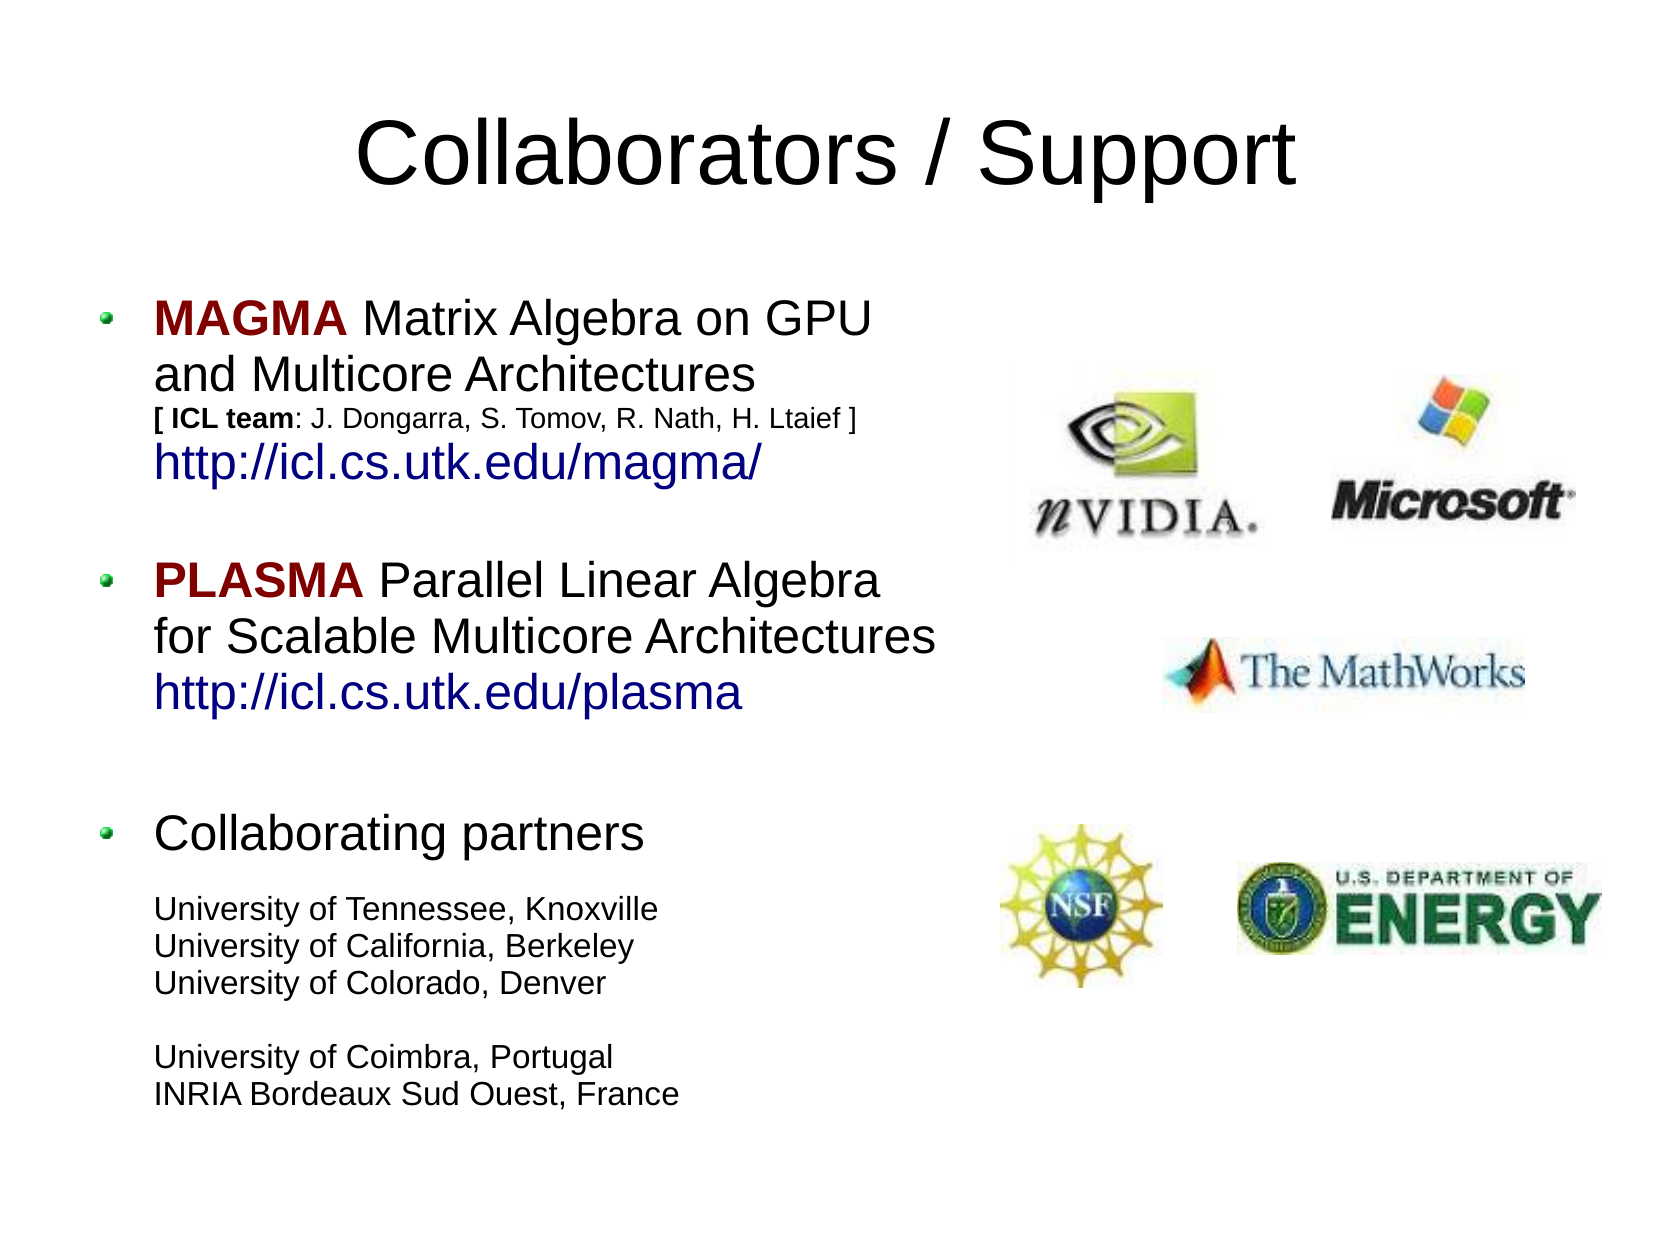

# Collaborators / Support
MAGMA Matrix Algebra on GPU
and Multicore Architectures
[ ICL team: J. Dongarra, S. Tomov, R. Nath, H. Ltaief ]
http://icl.cs.utk.edu/magma/
PLASMA Parallel Linear Algebra
for Scalable Multicore Architectures
http://icl.cs.utk.edu/plasma
Collaborating partners
University of Tennessee, Knoxville
University of California, Berkeley
University of Colorado, Denver
University of Coimbra, Portugal
INRIA Bordeaux Sud Ouest, France